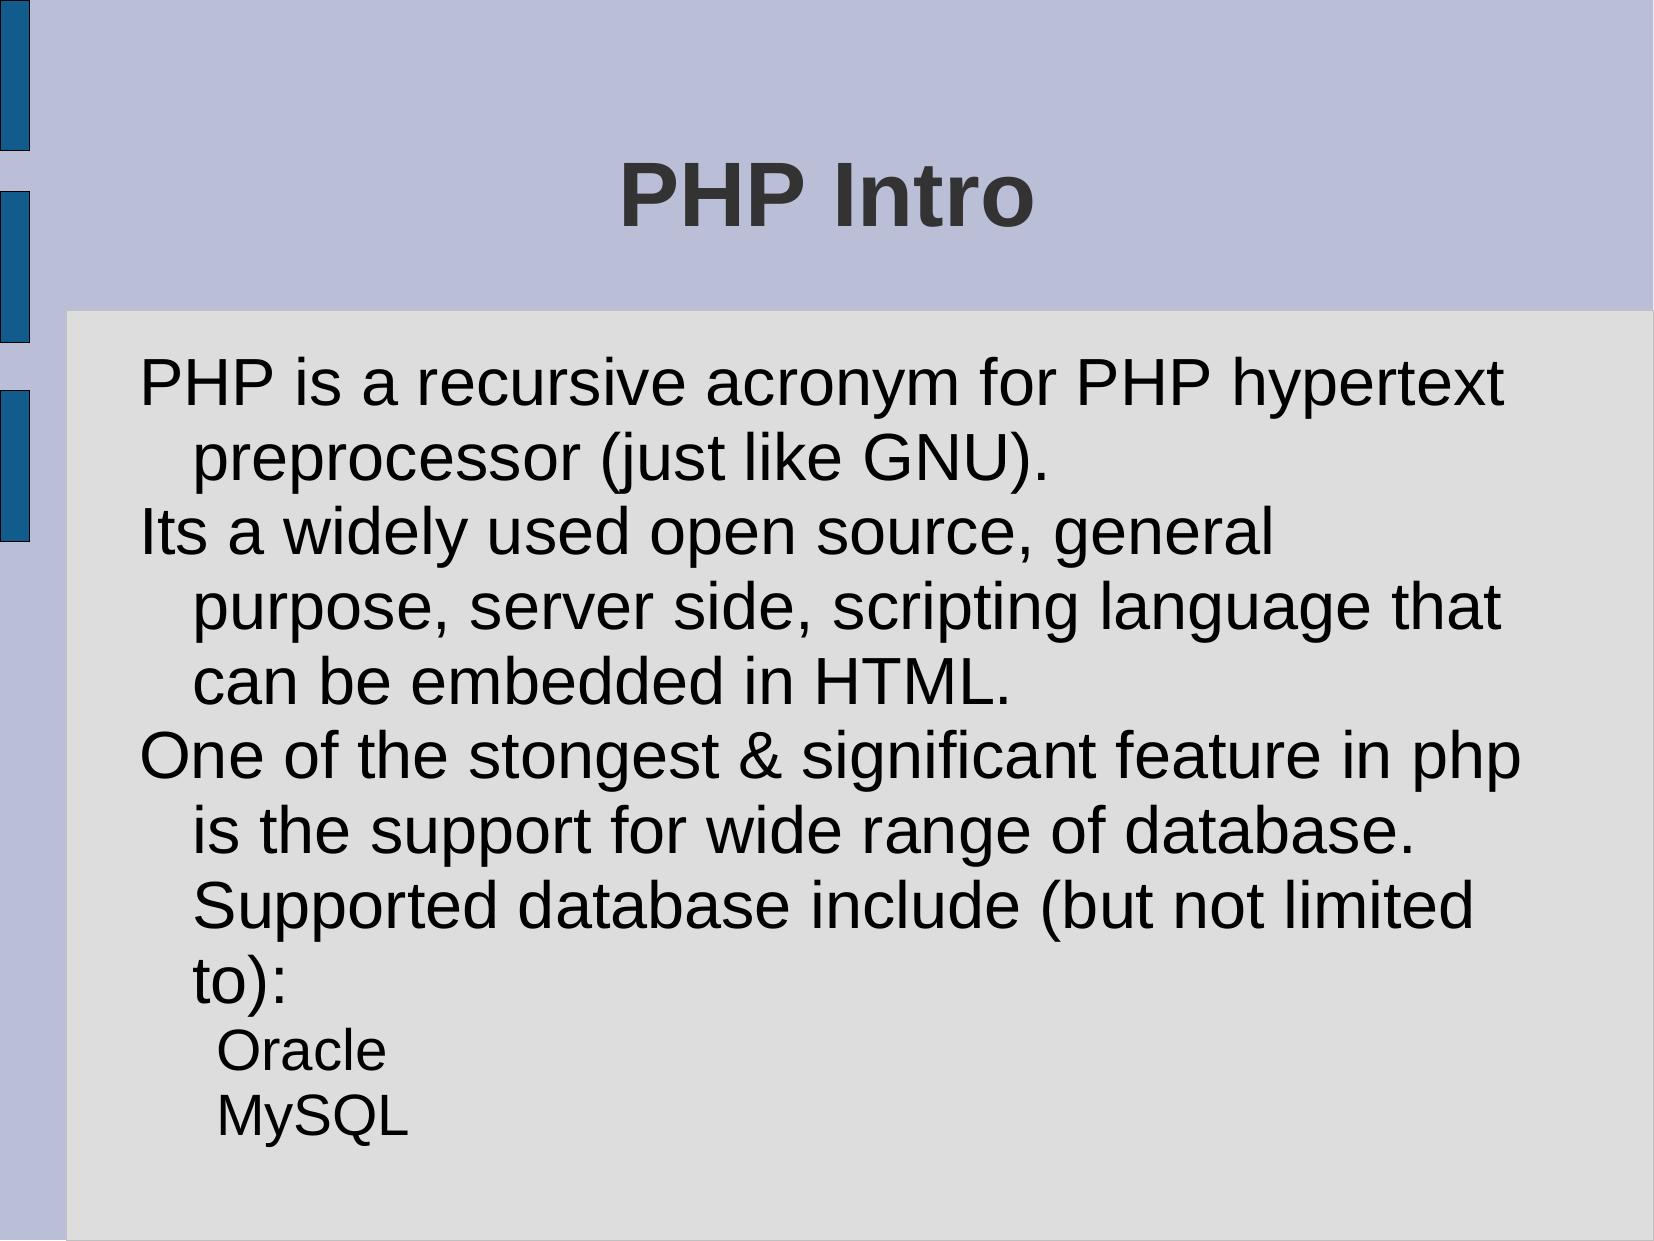

# PHP Intro
PHP is a recursive acronym for PHP hypertext preprocessor (just like GNU).
Its a widely used open source, general purpose, server side, scripting language that can be embedded in HTML.
One of the stongest & significant feature in php is the support for wide range of database. Supported database include (but not limited to):
Oracle
MySQL